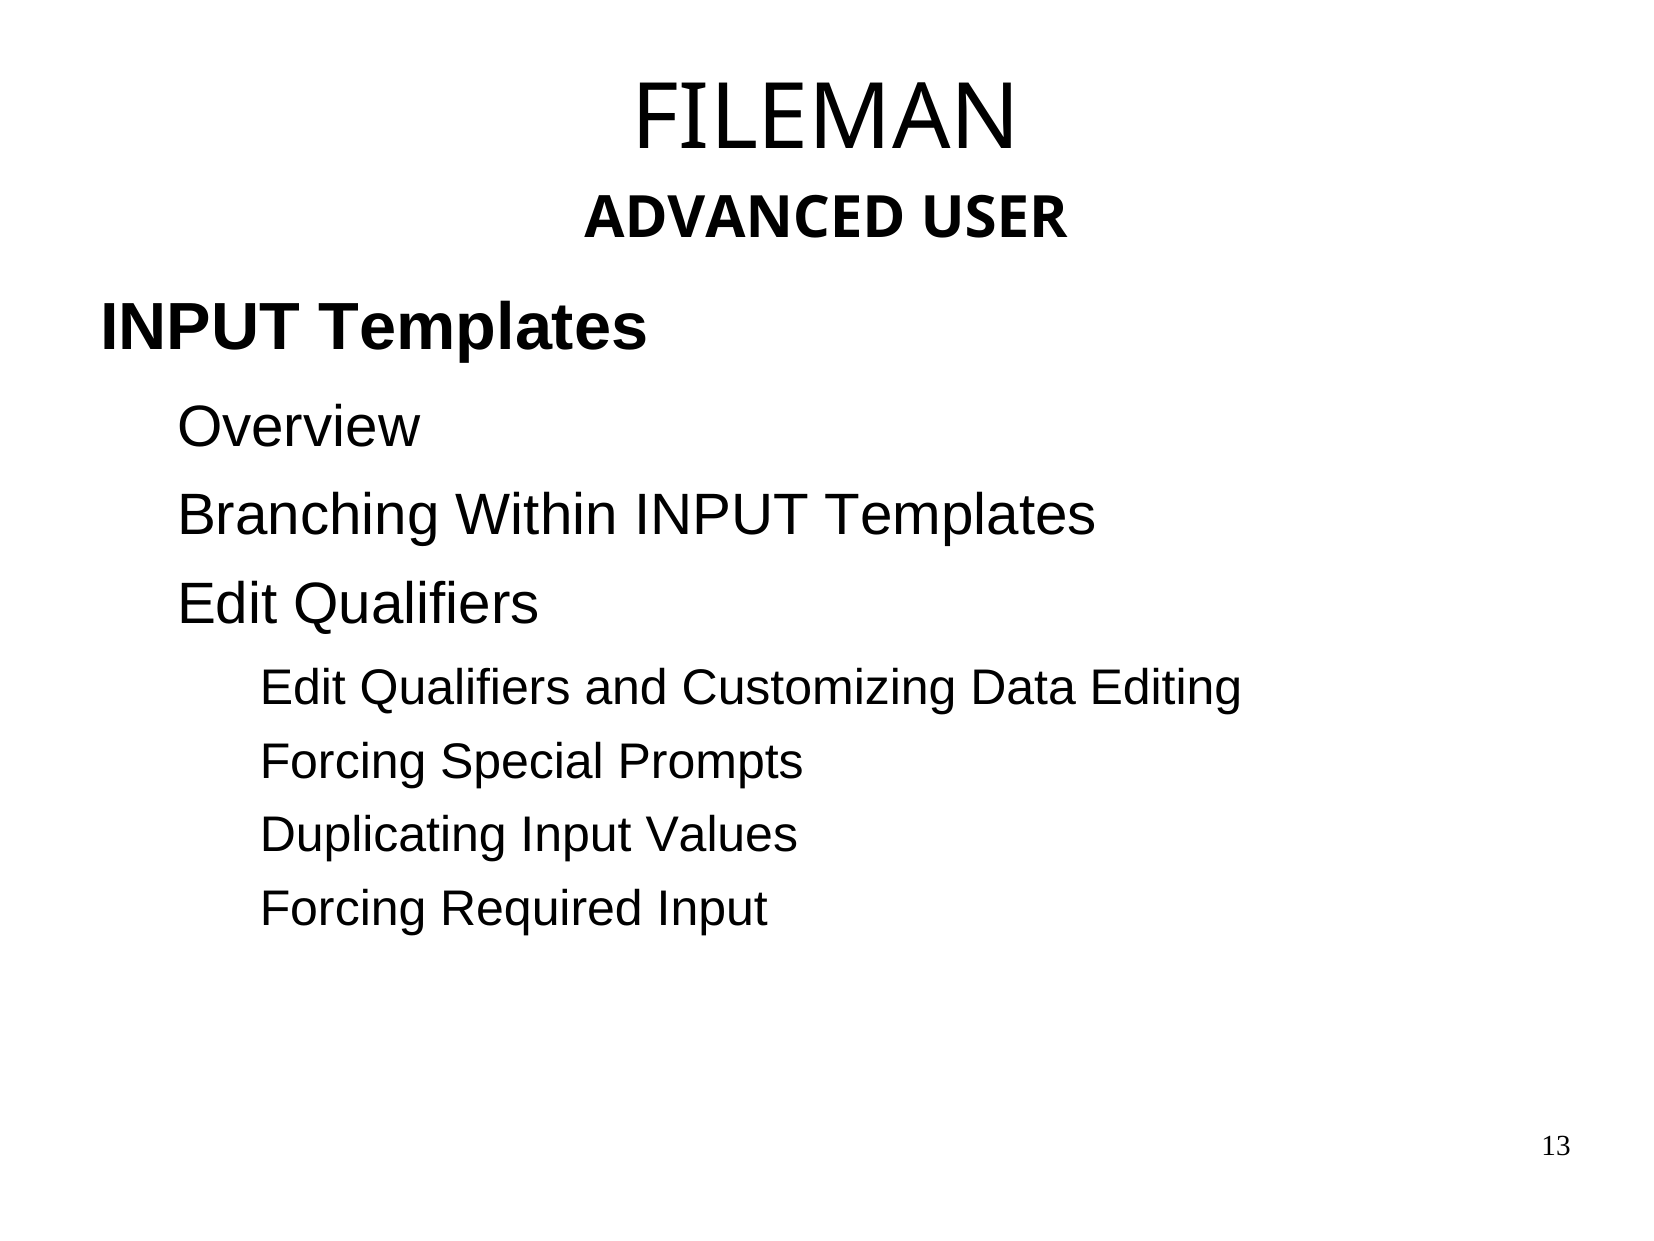

# FILEMAN ADVANCED USER
INPUT Templates
Overview
Branching Within INPUT Templates
Edit Qualifiers
Edit Qualifiers and Customizing Data Editing
Forcing Special Prompts
Duplicating Input Values
Forcing Required Input
13